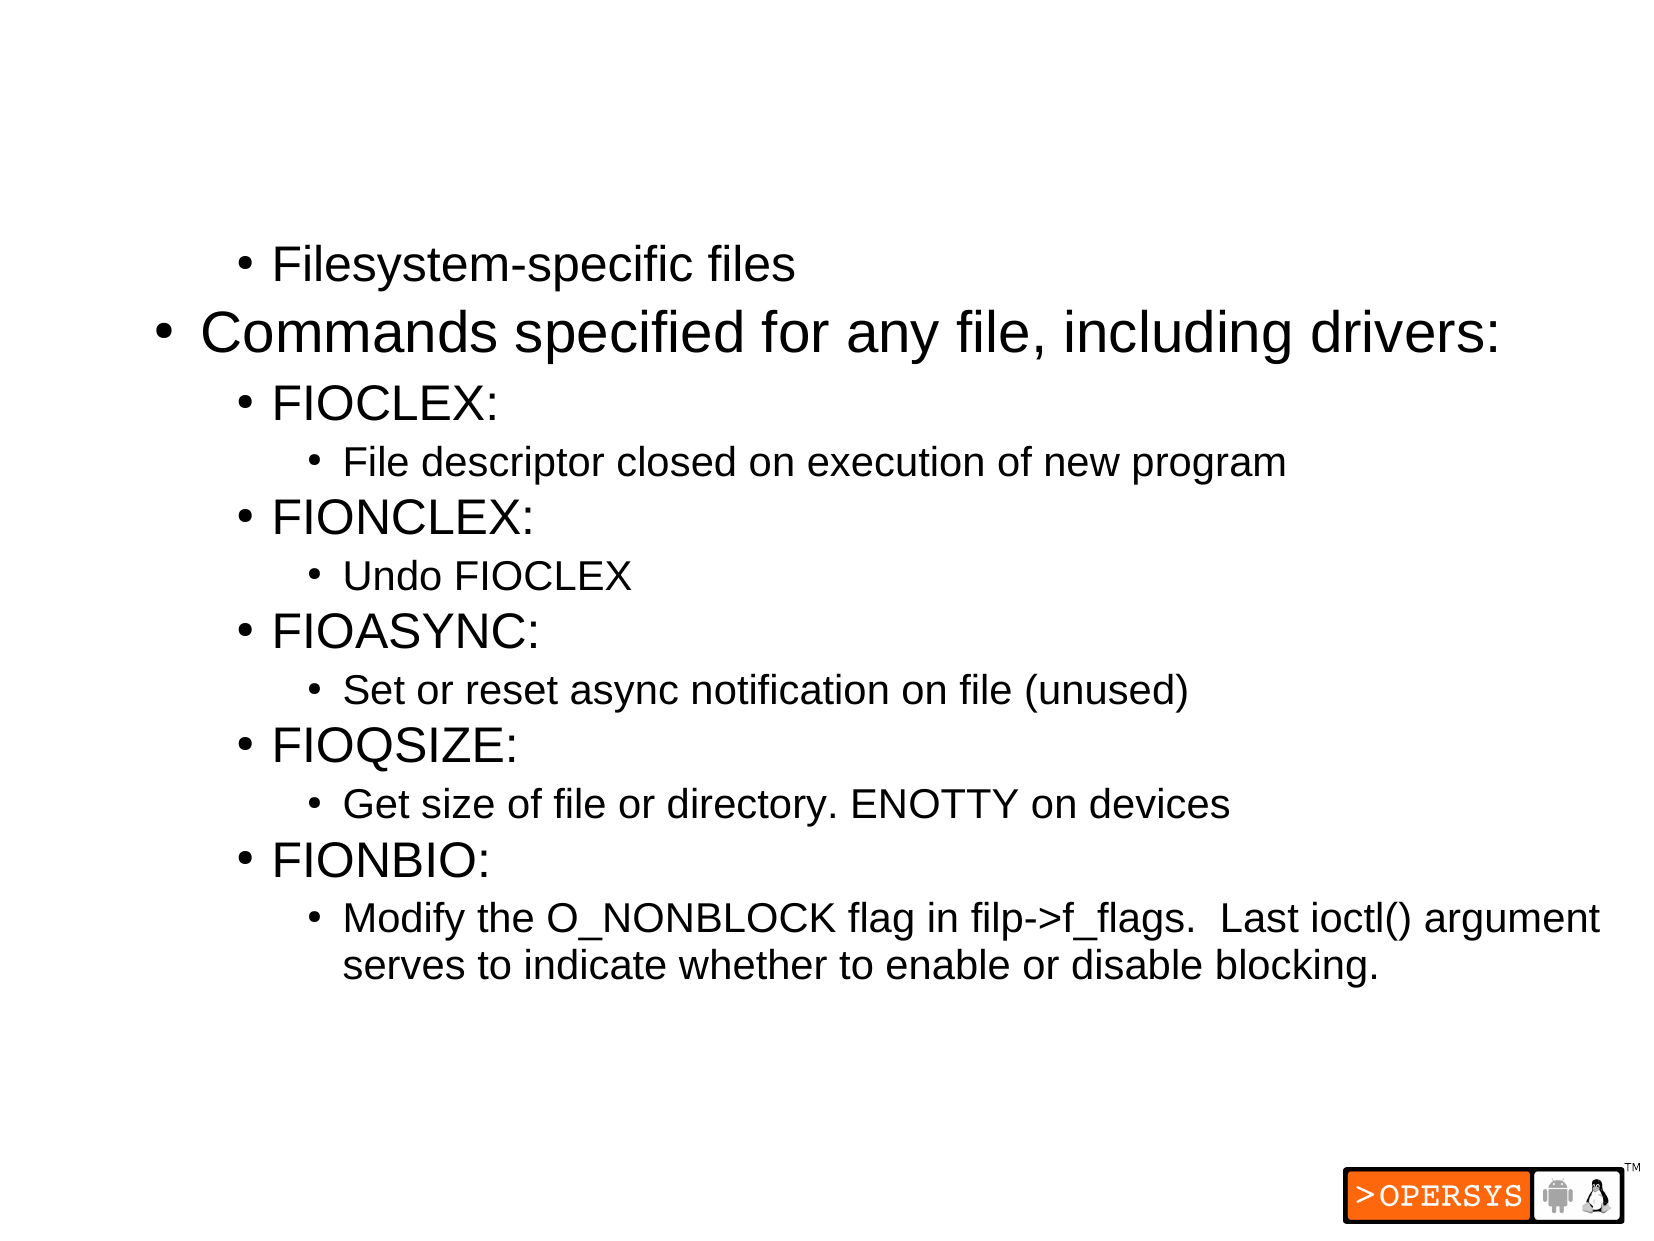

# Filesystem-specific files
Commands specified for any file, including drivers:
FIOCLEX:
File descriptor closed on execution of new program
FIONCLEX:
Undo FIOCLEX
FIOASYNC:
Set or reset async notification on file (unused)
FIOQSIZE:
Get size of file or directory. ENOTTY on devices
FIONBIO:
Modify the O_NONBLOCK flag in filp->f_flags. Last ioctl() argument serves to indicate whether to enable or disable blocking.